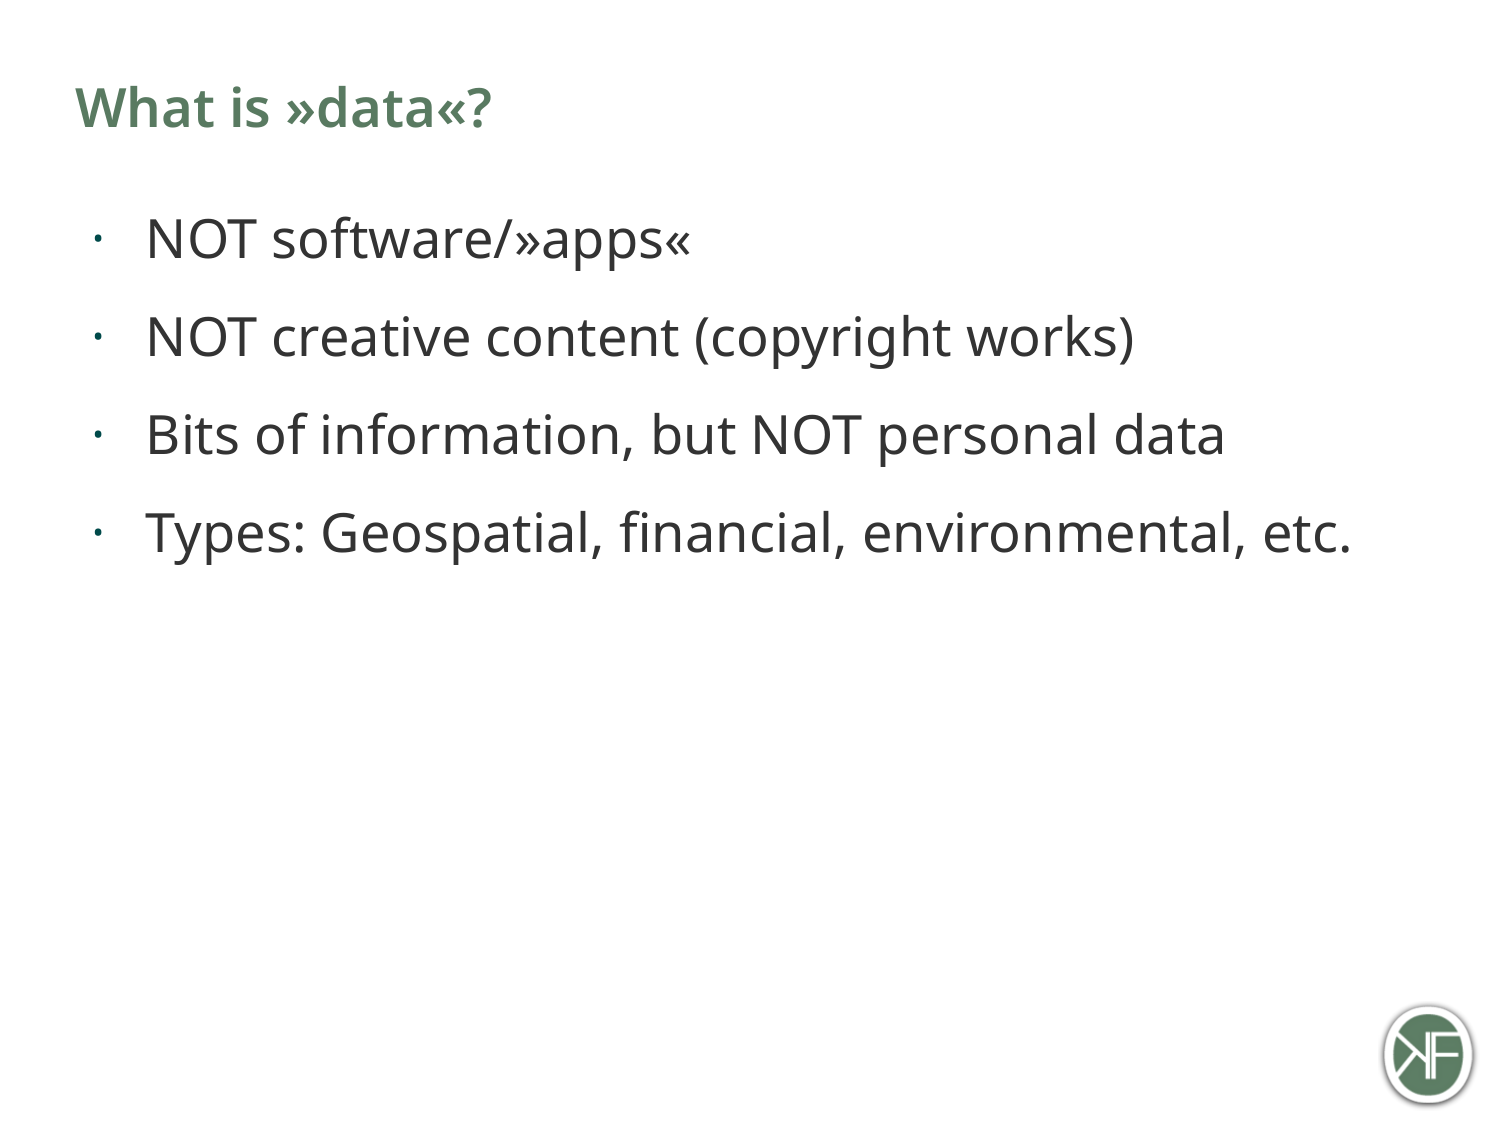

# What is »data«?
NOT software/»apps«
NOT creative content (copyright works)
Bits of information, but NOT personal data
Types: Geospatial, financial, environmental, etc.